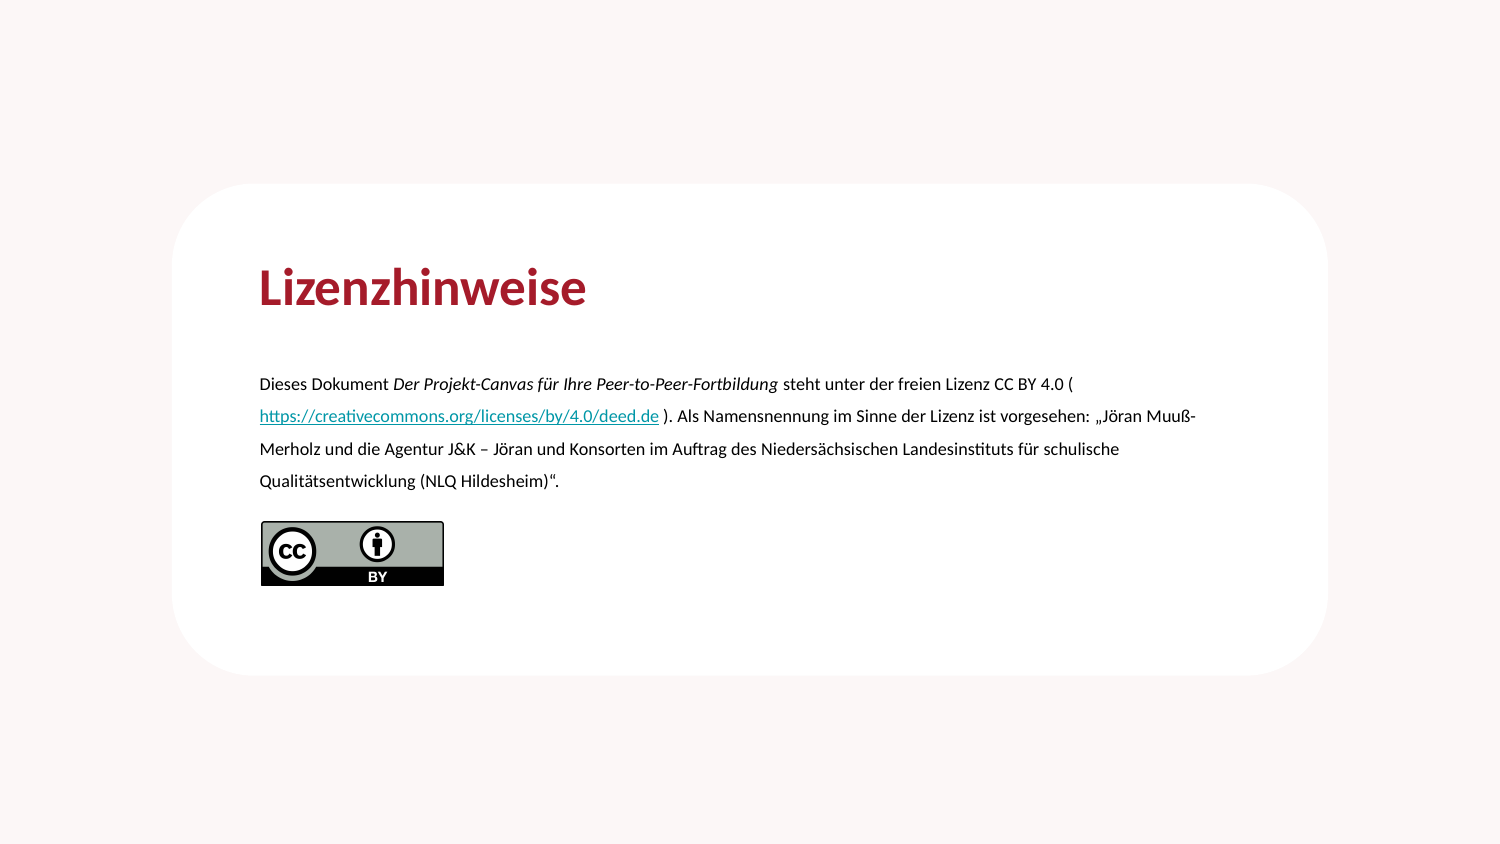

# Lizenzhinweise
Dieses Dokument Der Projekt-Canvas für Ihre Peer-to-Peer-Fortbildung steht unter der freien Lizenz CC BY 4.0 (https://creativecommons.org/licenses/by/4.0/deed.de). Als Namensnennung im Sinne der Lizenz ist vorgesehen: „Jöran Muuß-Merholz und die Agentur J&K – Jöran und Konsorten im Auftrag des Niedersächsischen Landesinstituts für schulische Qualitätsentwicklung (NLQ Hildesheim)“.